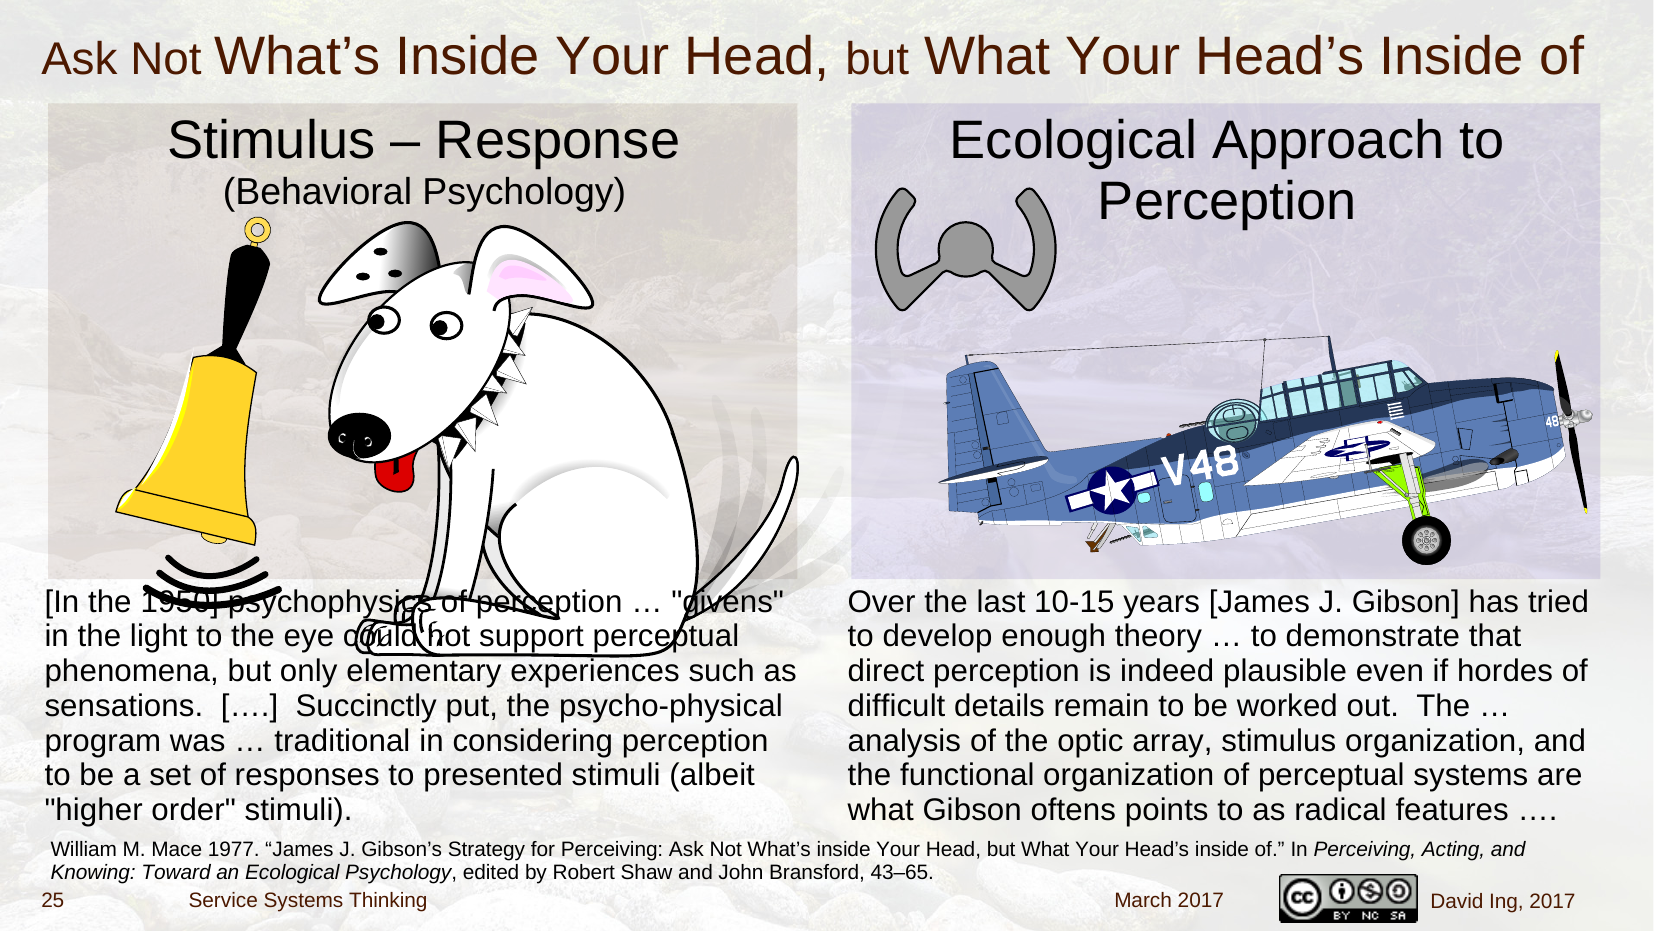

# Ask Not What’s Inside Your Head, but What Your Head’s Inside of
Stimulus – Response
(Behavioral Psychology)
Ecological Approach to Perception
[In the 1950] psychophysics of perception … "givens" in the light to the eye could not support perceptual phenomena, but only elementary experiences such as sensations. [….] Succinctly put, the psycho-physical program was … traditional in considering perception to be a set of responses to presented stimuli (albeit "higher order" stimuli).
Over the last 10-15 years [James J. Gibson] has tried to develop enough theory … to demonstrate that direct perception is indeed plausible even if hordes of difficult details remain to be worked out. The … analysis of the optic array, stimulus organization, and the functional organization of perceptual systems are what Gibson oftens points to as radical features ….
William M. Mace 1977. “James J. Gibson’s Strategy for Perceiving: Ask Not What’s inside Your Head, but What Your Head’s inside of.” In Perceiving, Acting, and Knowing: Toward an Ecological Psychology, edited by Robert Shaw and John Bransford, 43–65.
Service Systems Thinking
March 2017
25